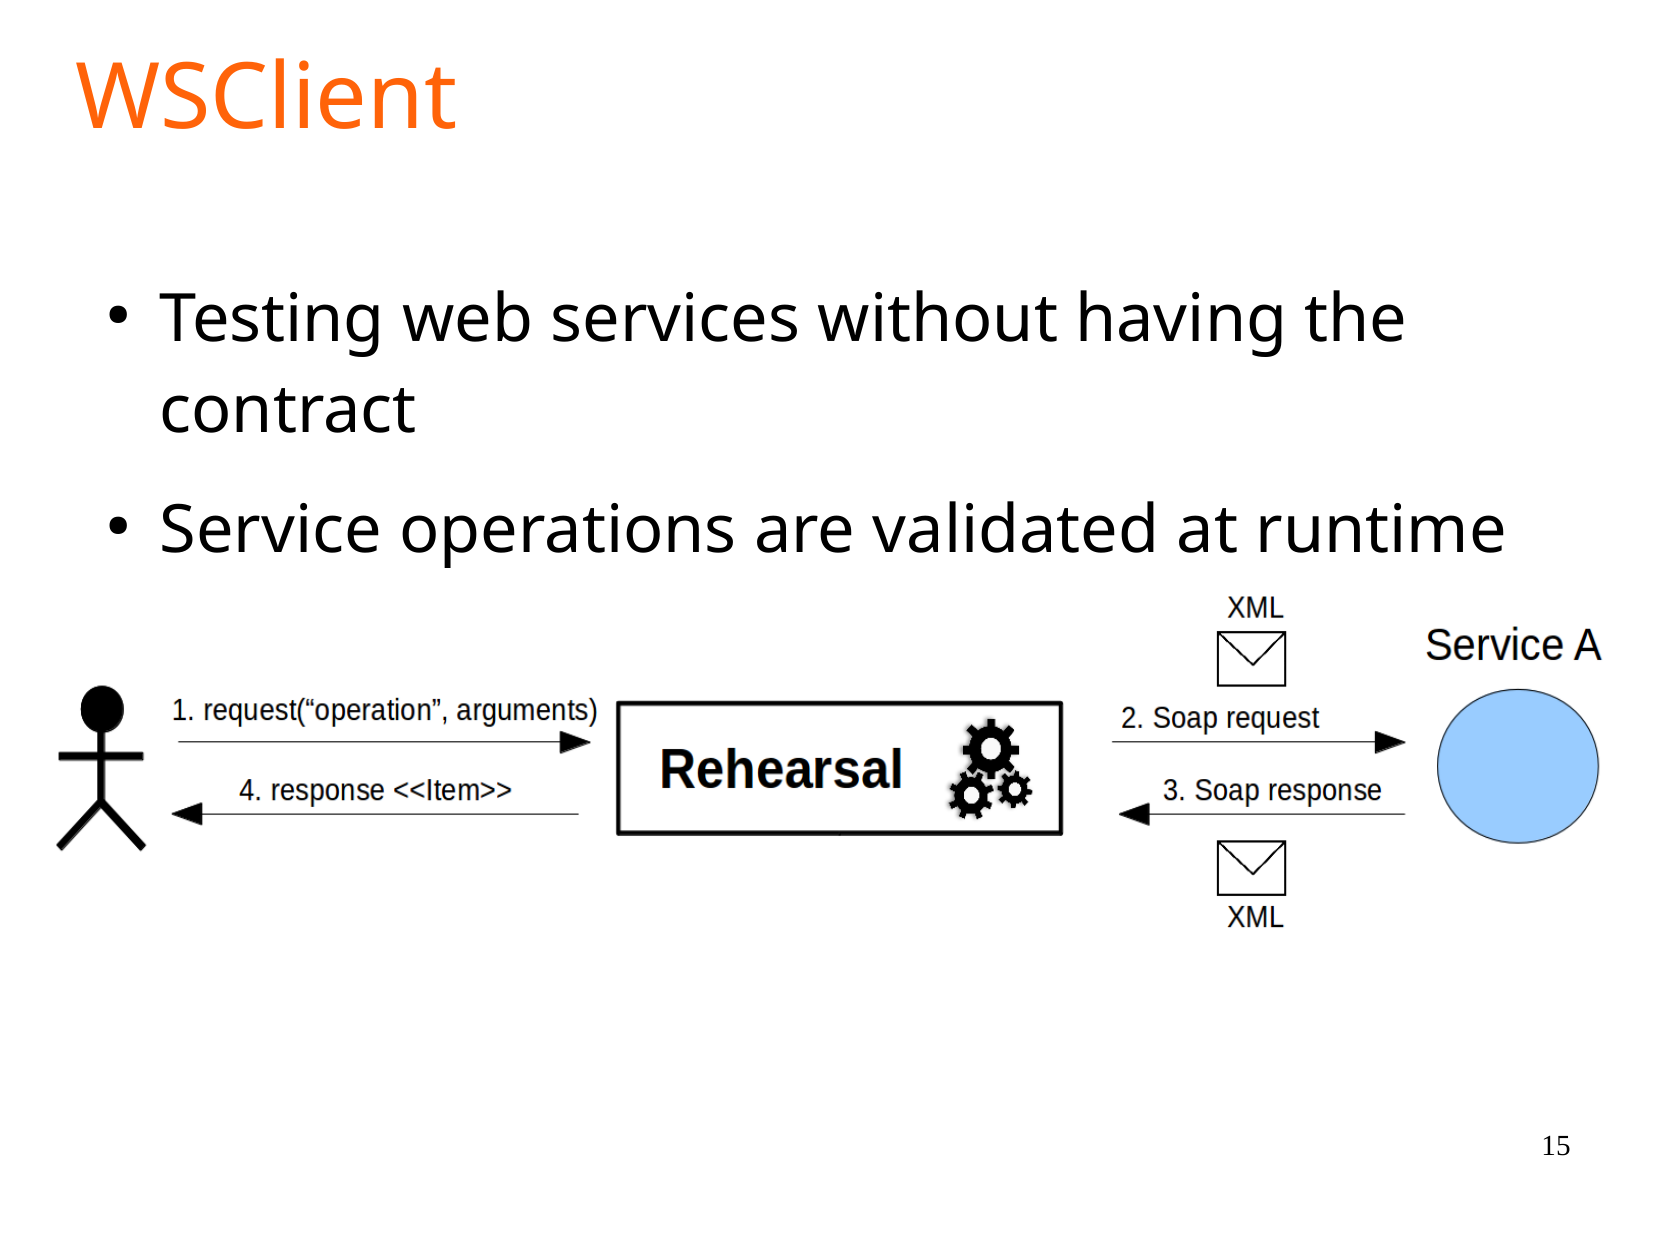

# WSClient
Testing web services without having the contract
Service operations are validated at runtime
15